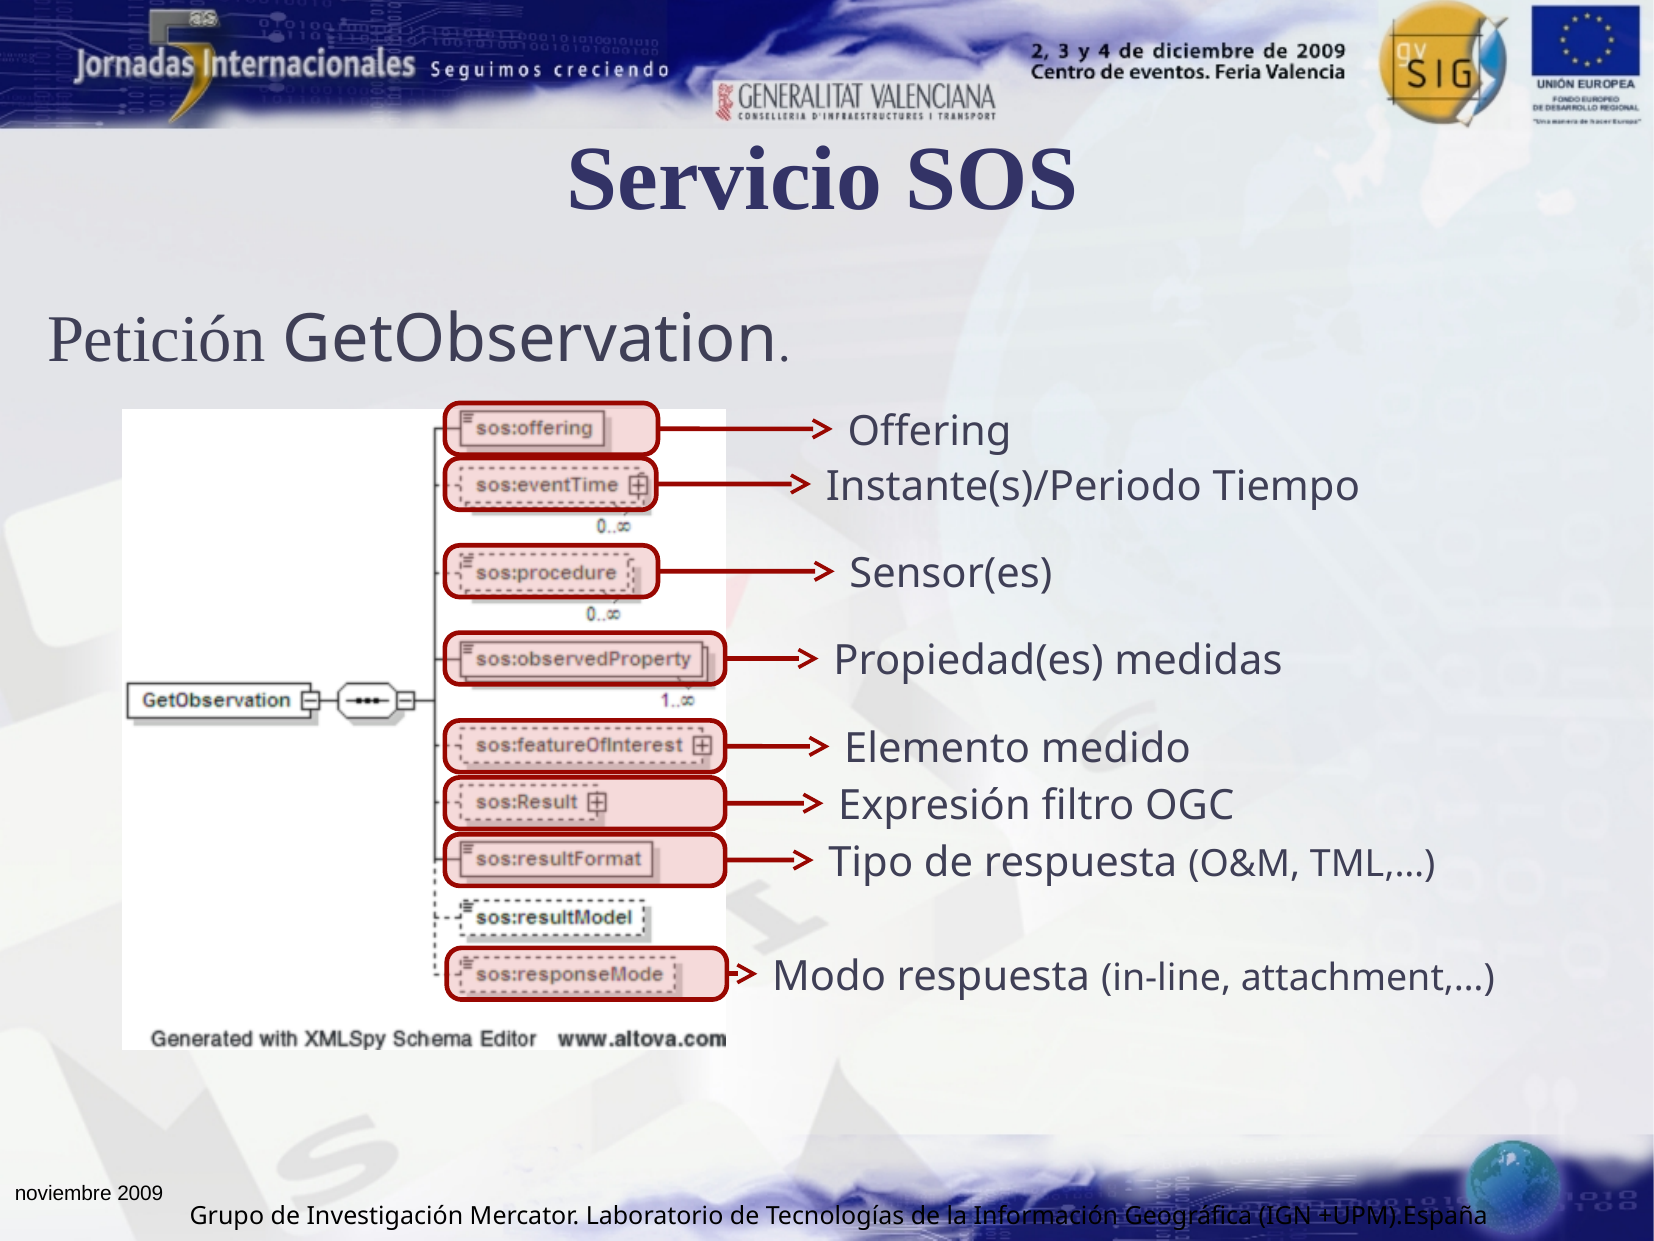

Servicio SOS
# Petición GetObservation.
Offering
Instante(s)/Periodo Tiempo
Sensor(es)
Propiedad(es) medidas
Elemento medido
Expresión filtro OGC
Tipo de respuesta (O&M, TML,…)
Modo respuesta (in-line, attachment,…)
Grupo de Investigación Mercator. Laboratorio de Tecnologías de la Información Geográfica (IGN +UPM).España
noviembre 2009